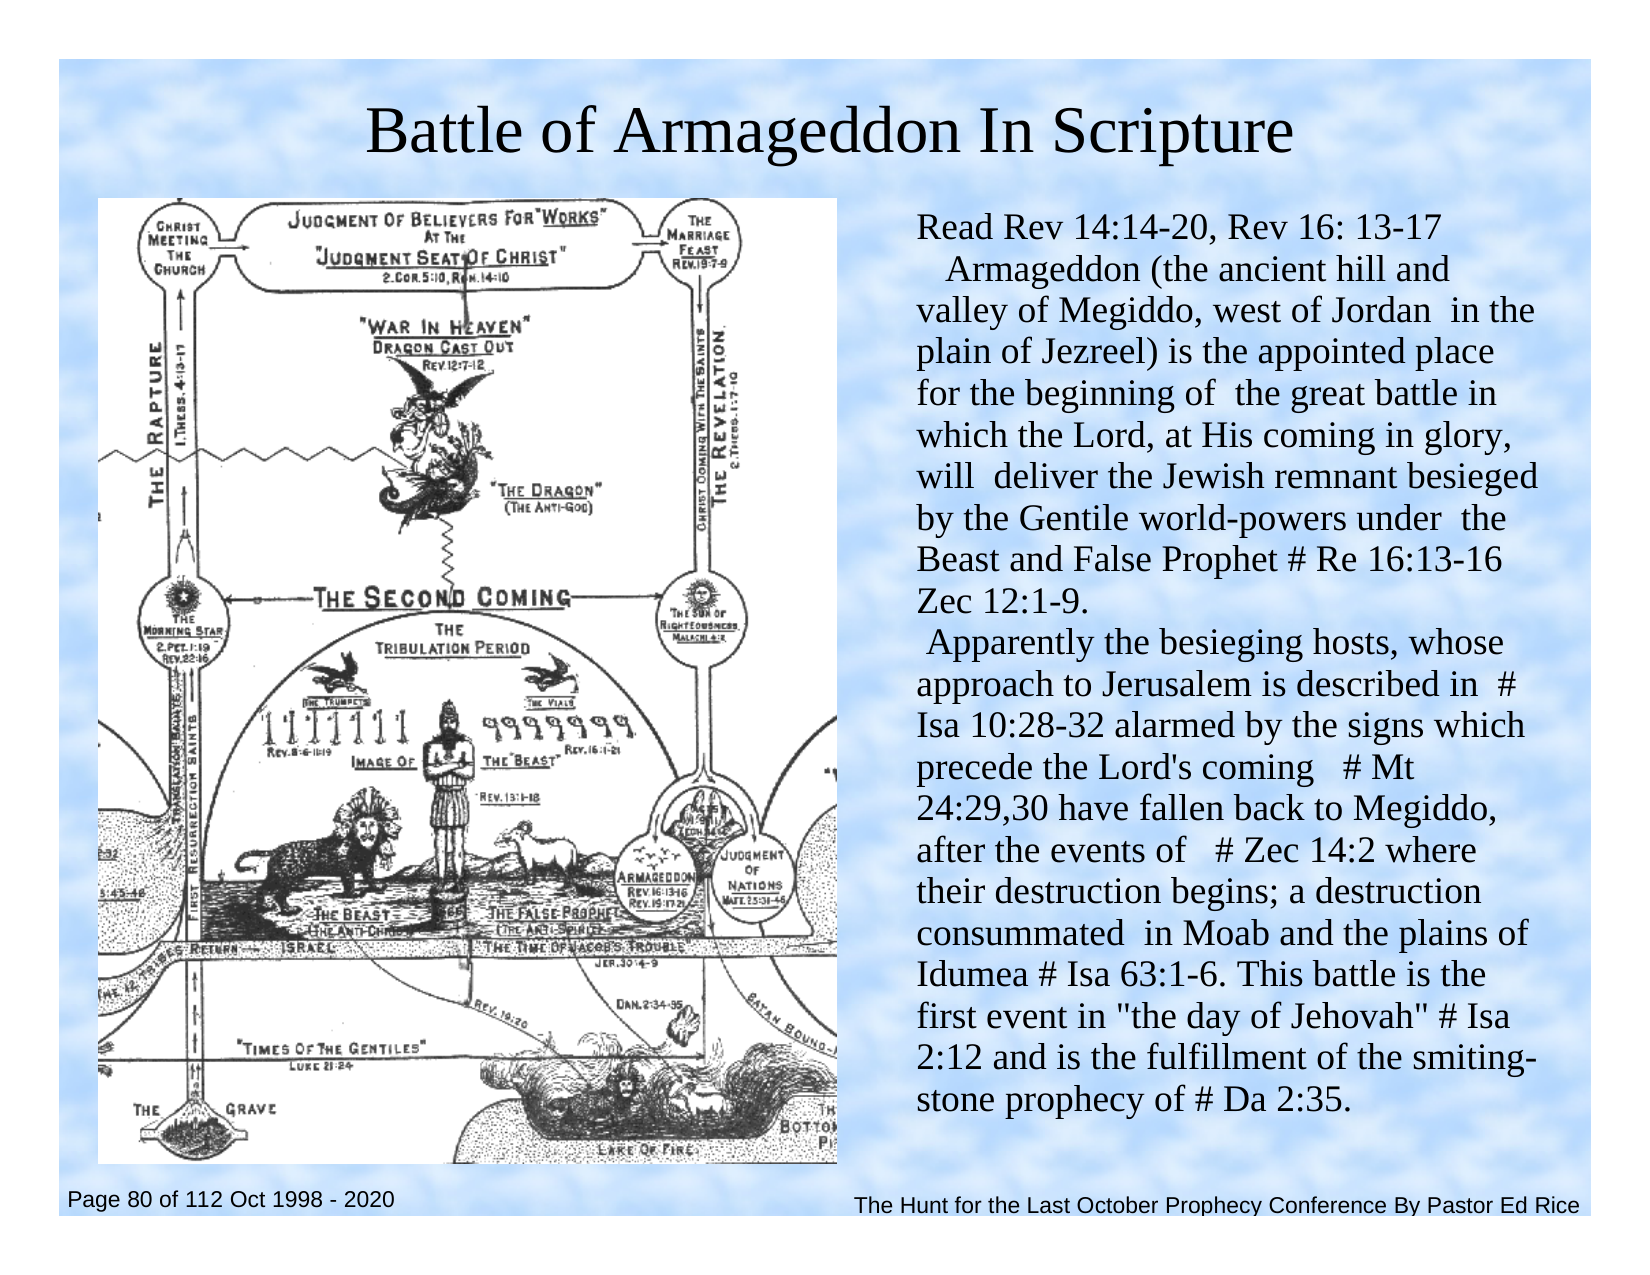

# Battle of Armageddon In Scripture
Read Rev 14:14-20, Rev 16: 13-17
 Armageddon (the ancient hill and valley of Megiddo, west of Jordan in the plain of Jezreel) is the appointed place for the beginning of the great battle in which the Lord, at His coming in glory, will deliver the Jewish remnant besieged by the Gentile world-powers under the Beast and False Prophet # Re 16:13-16 Zec 12:1-9.
 Apparently the besieging hosts, whose approach to Jerusalem is described in # Isa 10:28-32 alarmed by the signs which precede the Lord's coming # Mt 24:29,30 have fallen back to Megiddo, after the events of # Zec 14:2 where their destruction begins; a destruction consummated in Moab and the plains of Idumea # Isa 63:1-6. This battle is the first event in "the day of Jehovah" # Isa 2:12 and is the fulfillment of the smiting-stone prophecy of # Da 2:35.